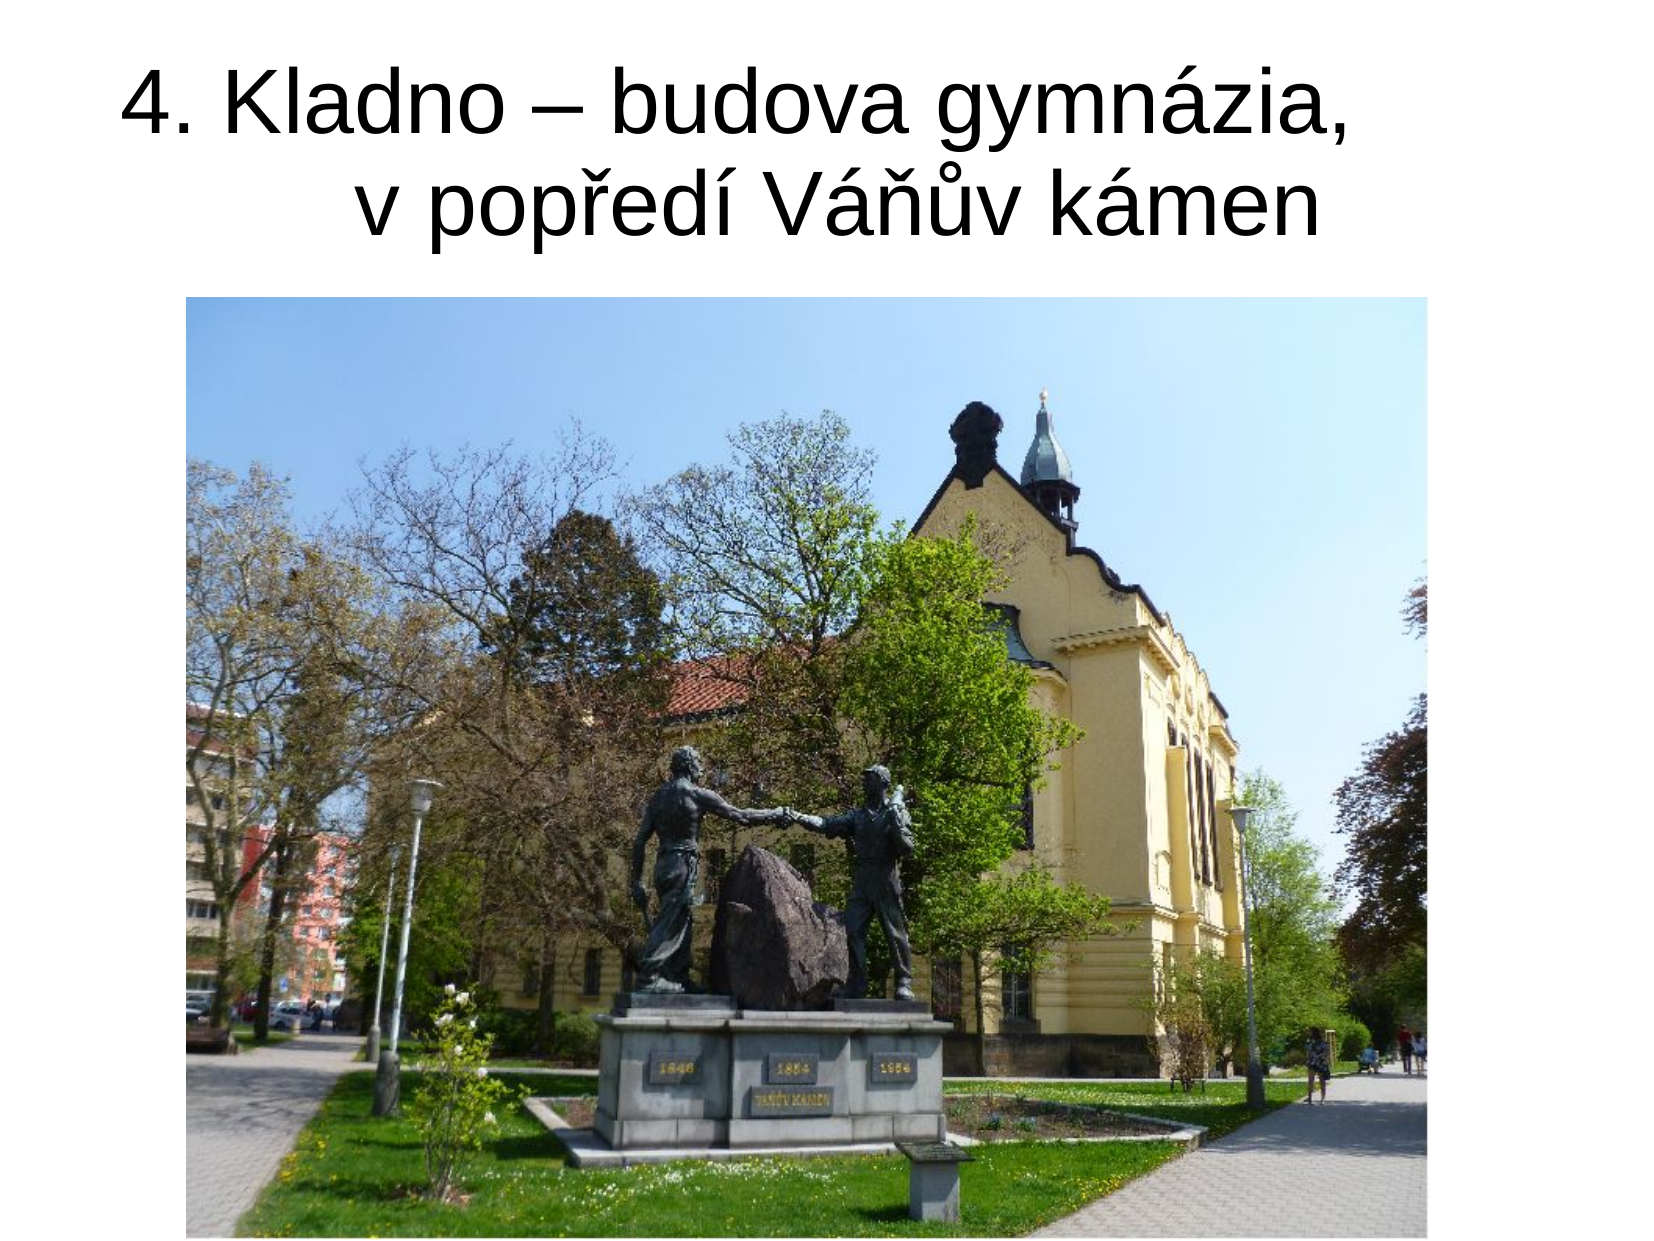

# 4. Kladno – budova gymnázia, v popředí Váňův kámen